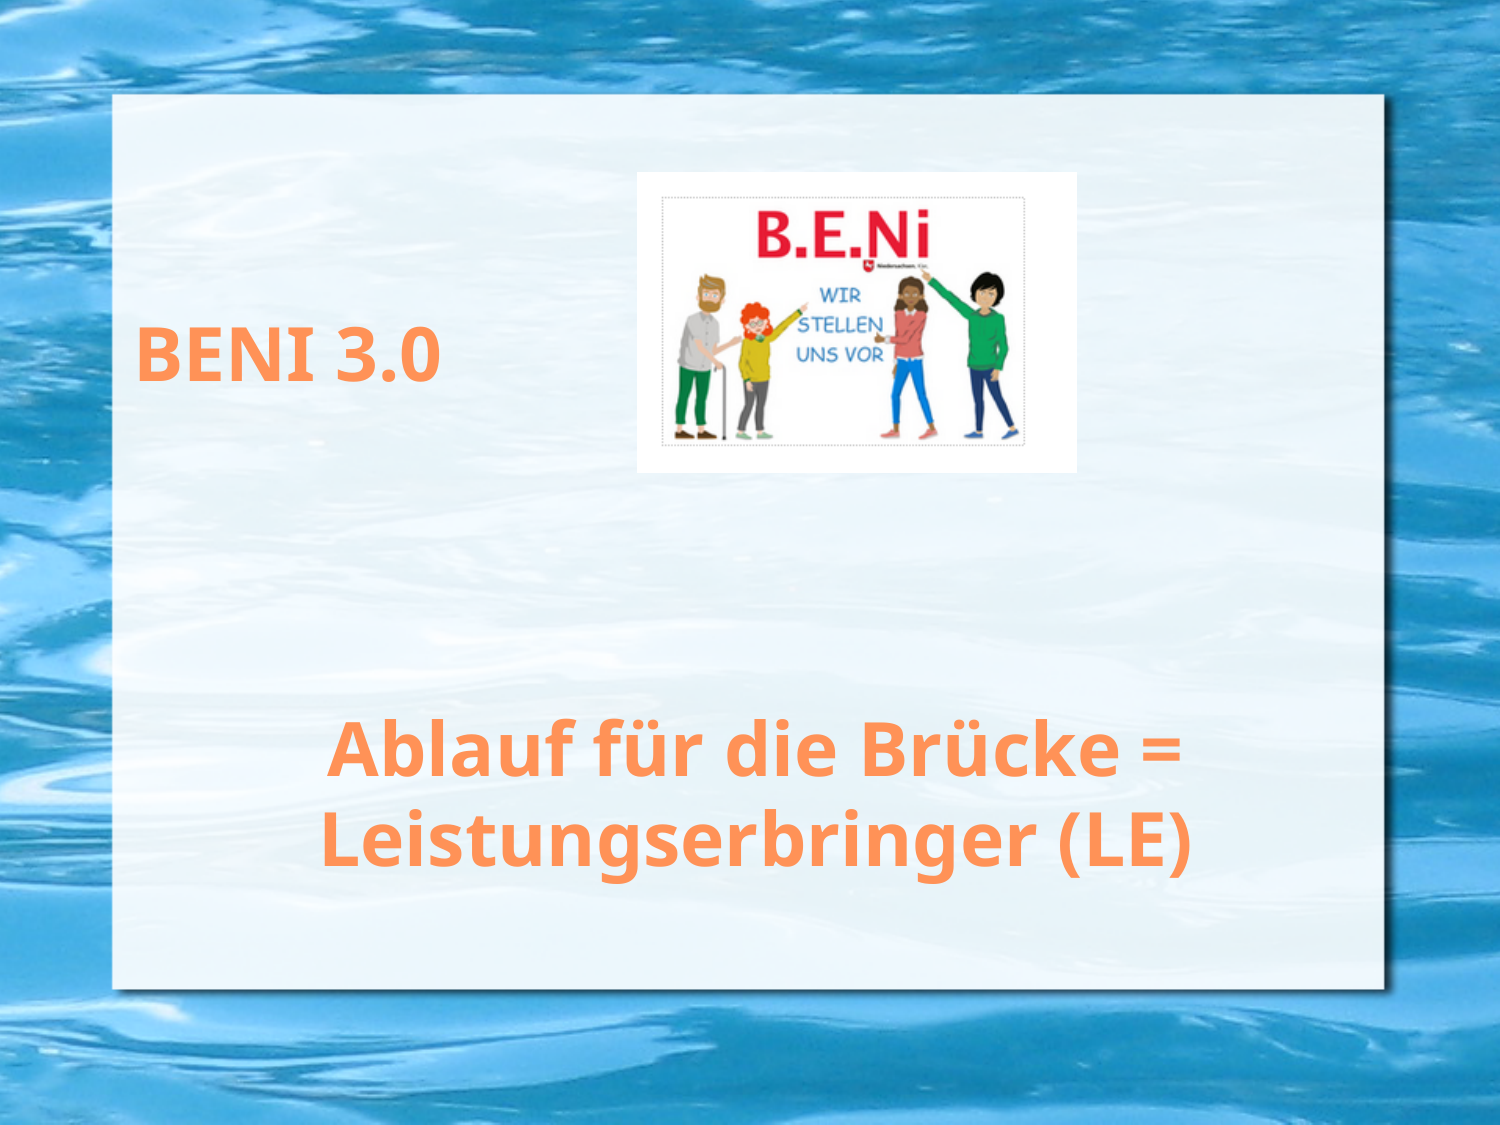

# BENI 3.0
Ablauf für die Brücke = Leistungserbringer (LE)